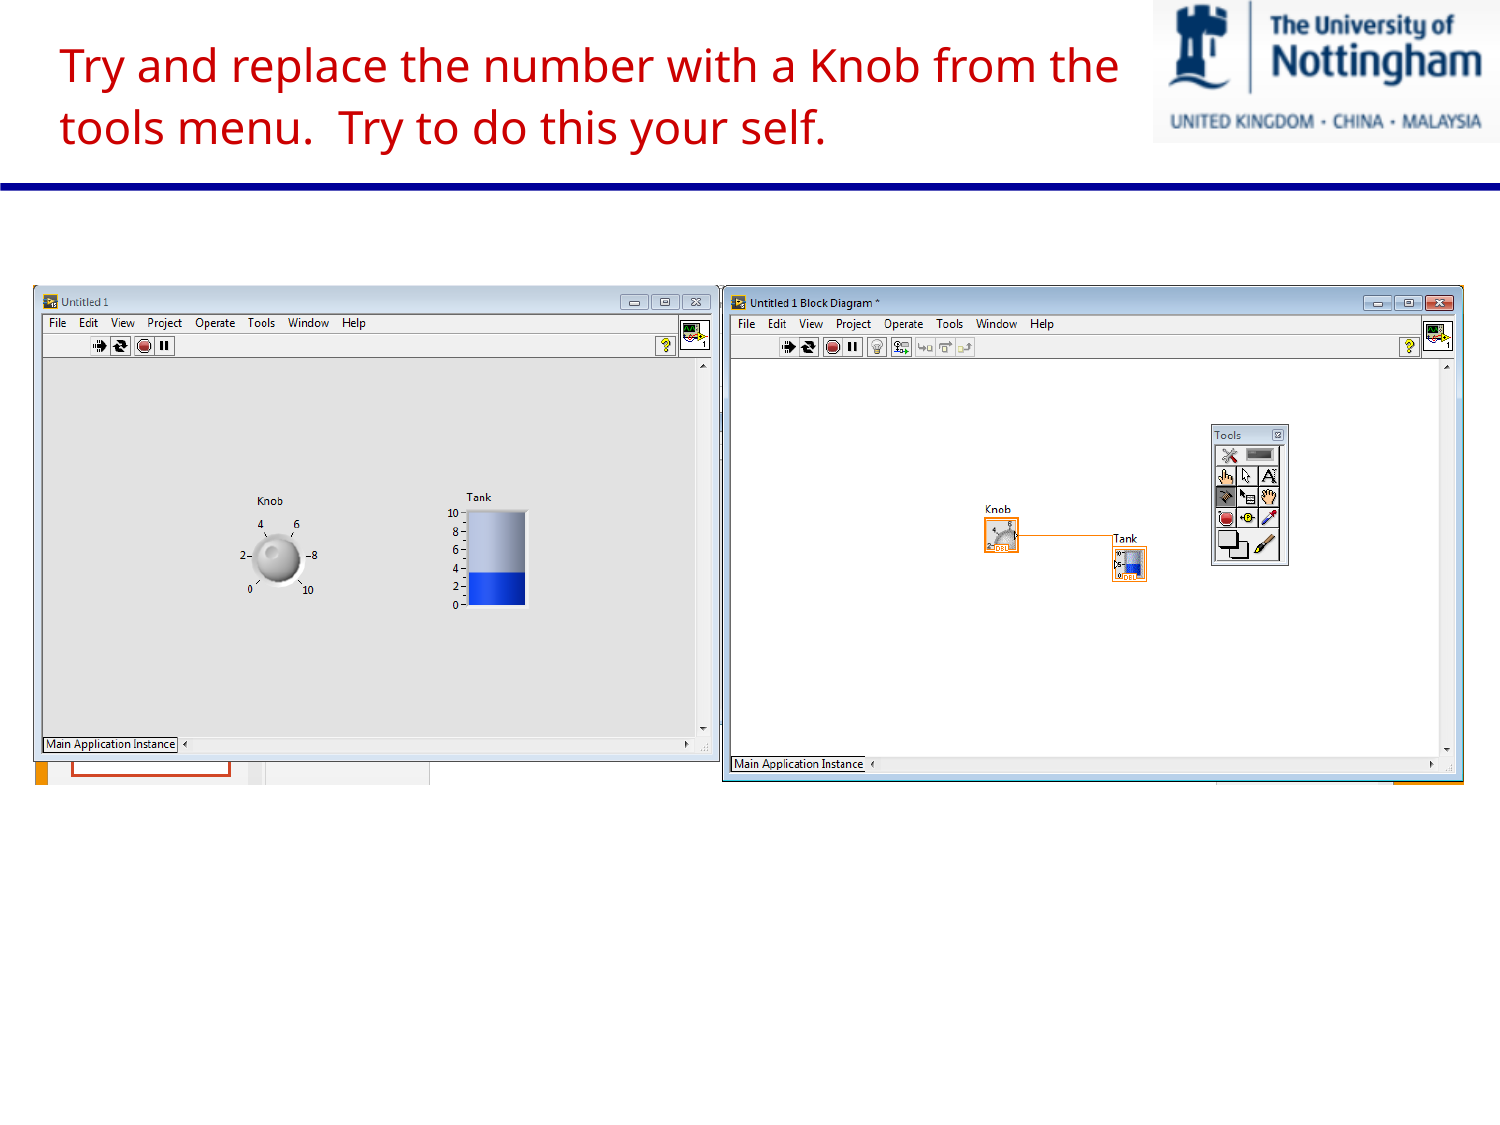

# Try and replace the number with a Knob from the tools menu. Try to do this your self.